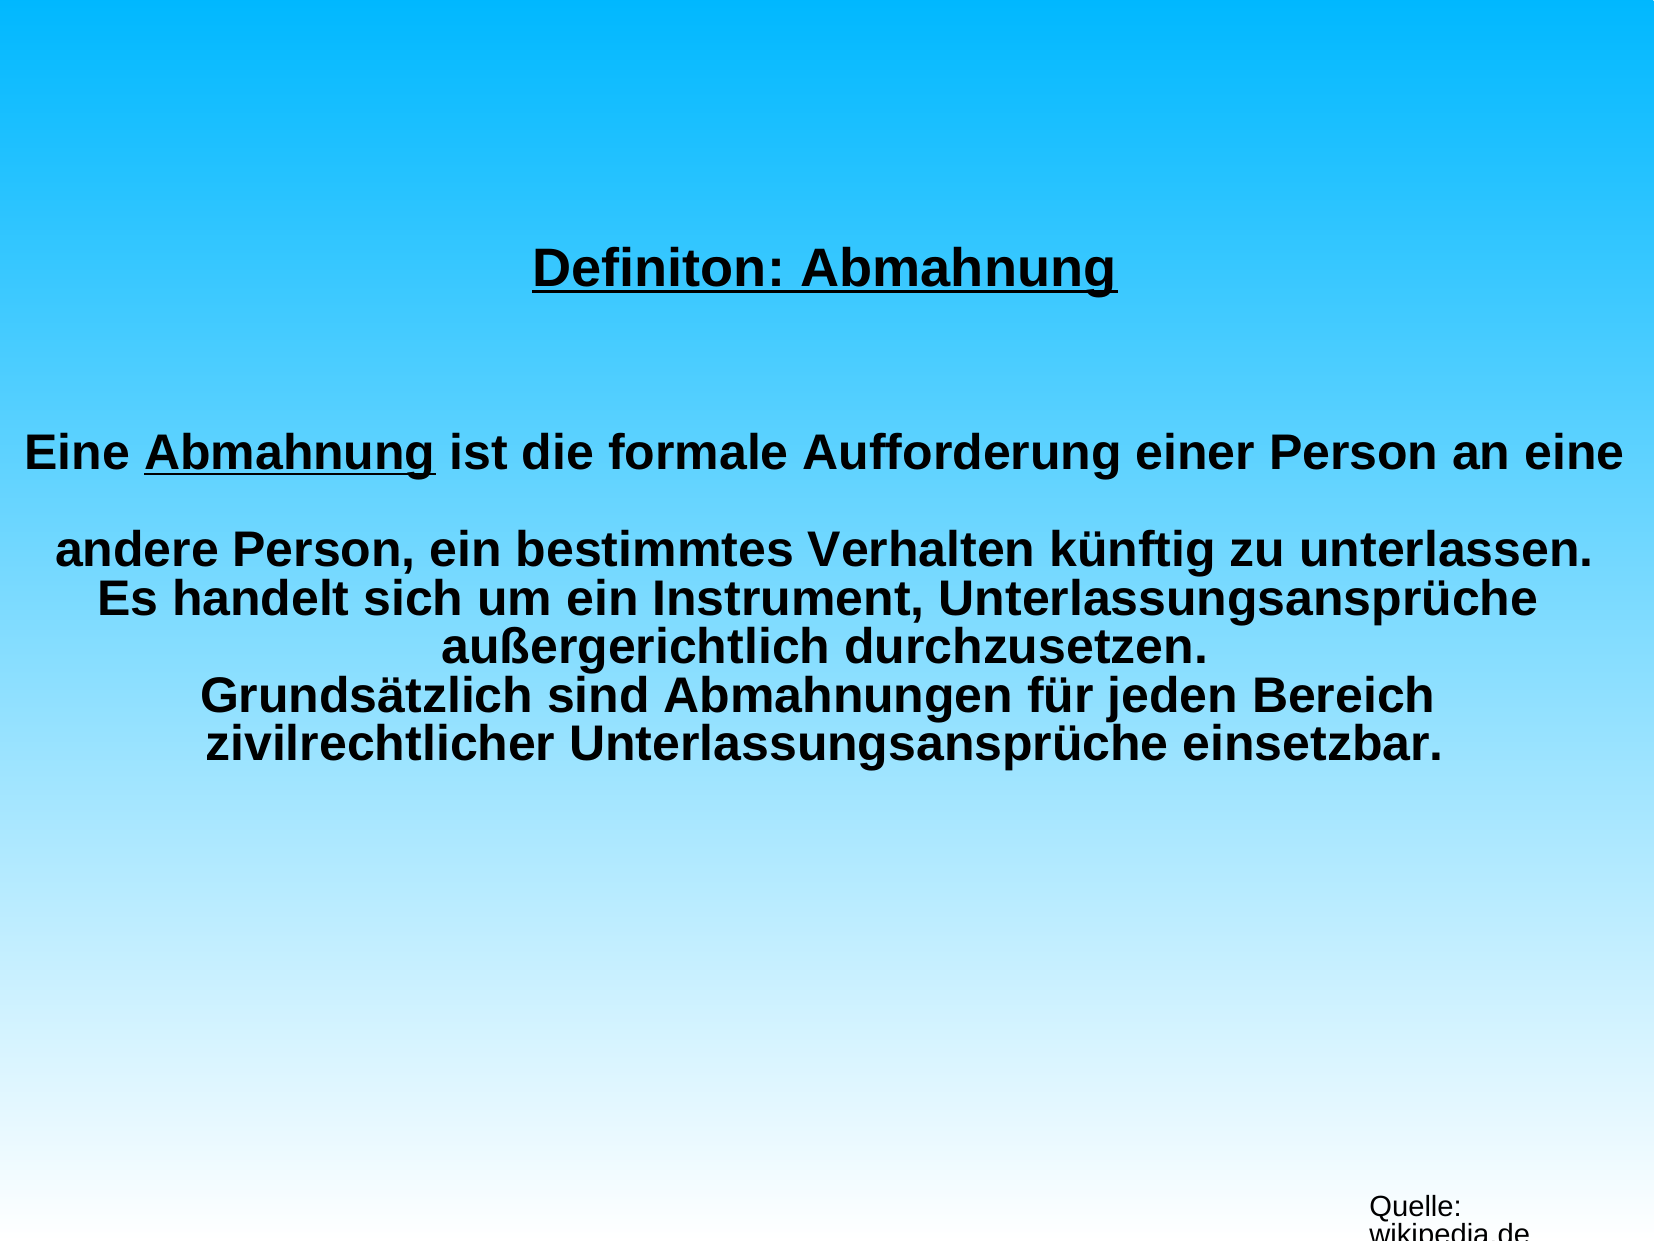

Definiton: Abmahnung
Eine Abmahnung ist die formale Aufforderung einer Person an eine
andere Person, ein bestimmtes Verhalten künftig zu unterlassen.
Es handelt sich um ein Instrument, Unterlassungsansprüche
außergerichtlich durchzusetzen.
Grundsätzlich sind Abmahnungen für jeden Bereich
zivilrechtlicher Unterlassungsansprüche einsetzbar.
Quelle: wikipedia.de